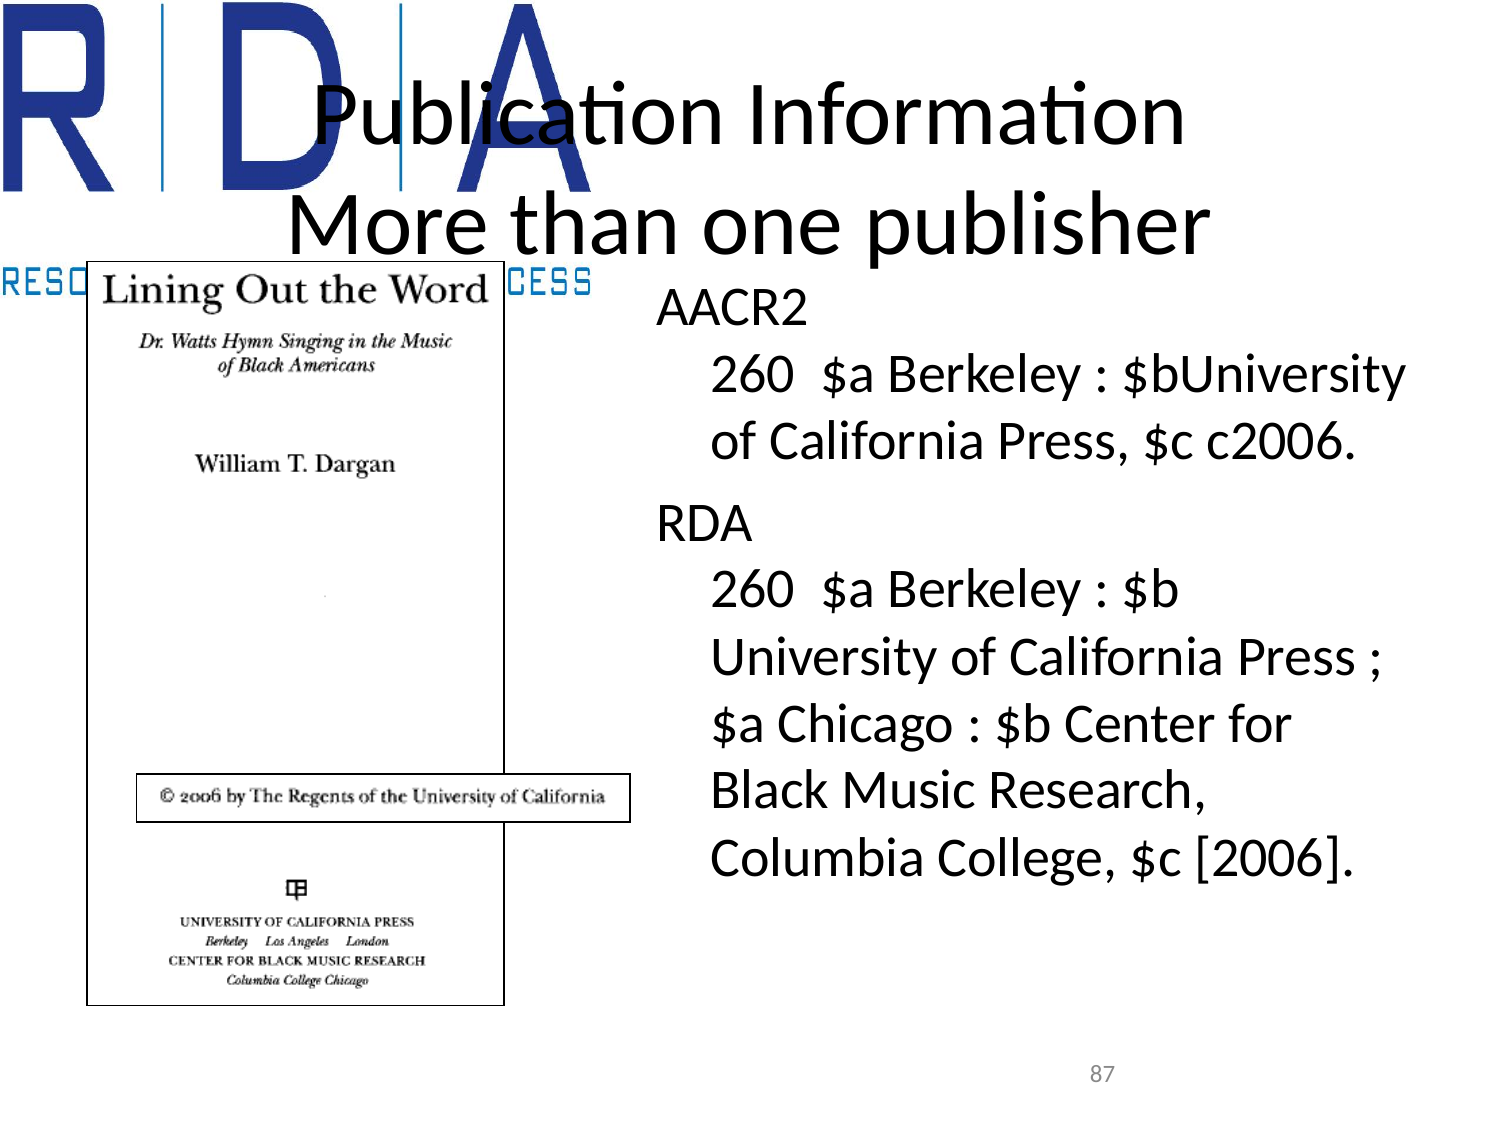

# Publication Information More than one publisher
AACR2
260 $a Berkeley : $bUniversity of California Press, $c c2006.
RDA
260 $a Berkeley : $b University of California Press ; $a Chicago : $b Center for Black Music Research, Columbia College, $c [2006].
87